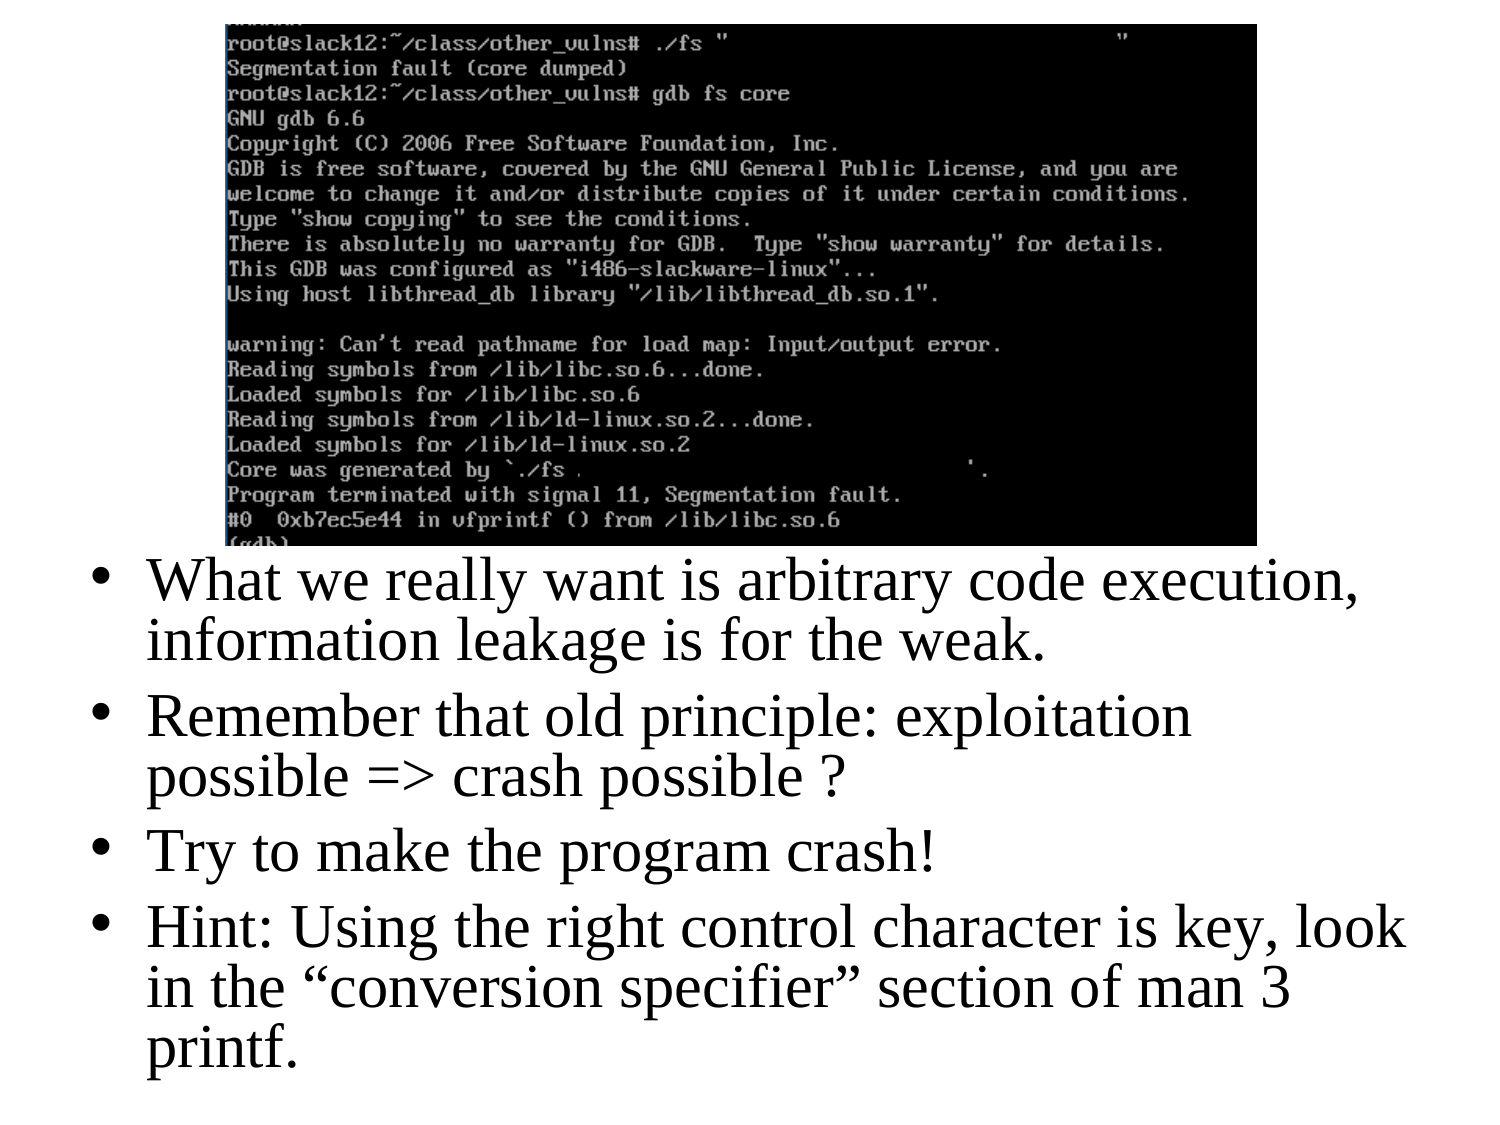

# What we really want is arbitrary code execution, information leakage is for the weak.
Remember that old principle: exploitation possible => crash possible ?
Try to make the program crash!
Hint: Using the right control character is key, look in the “conversion specifier” section of man 3 printf.